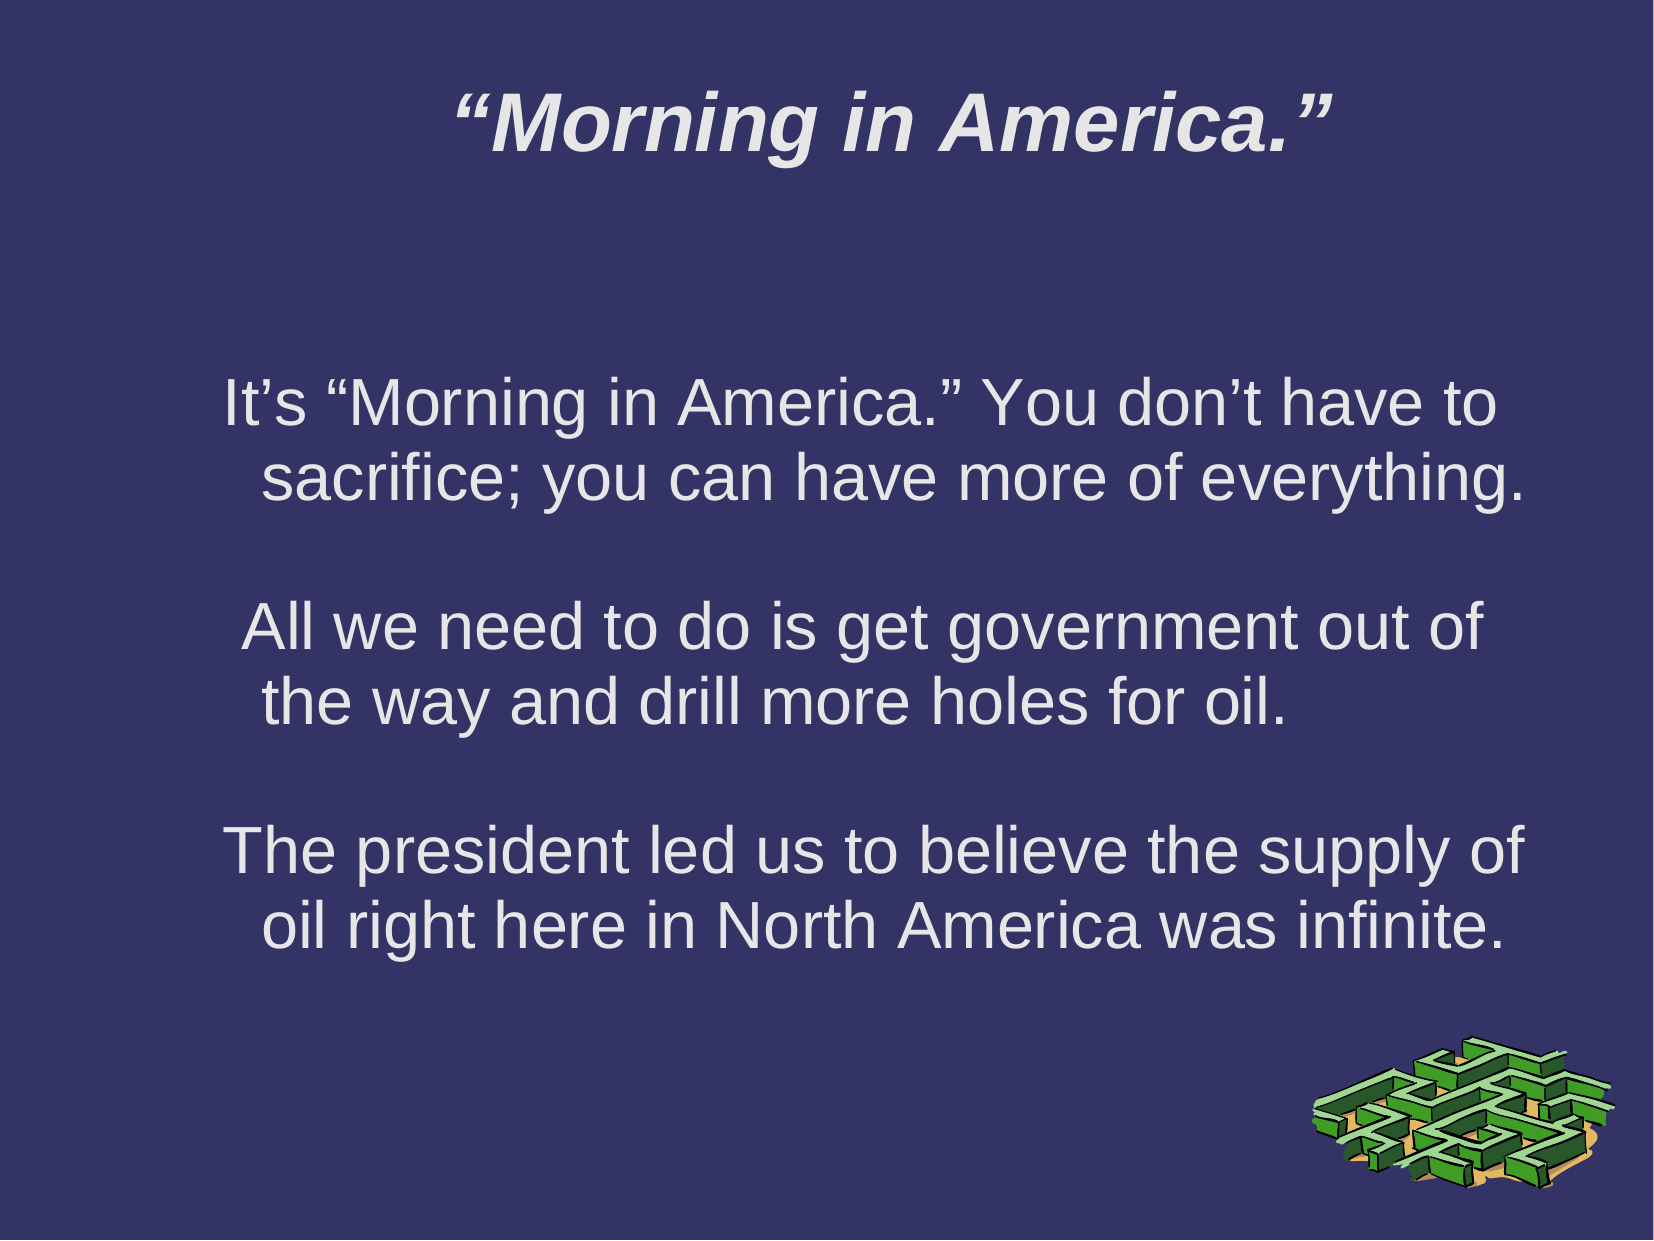

# “Morning in America.”
It’s “Morning in America.” You don’t have to sacrifice; you can have more of everything.
 All we need to do is get government out of the way and drill more holes for oil.
The president led us to believe the supply of oil right here in North America was infinite.